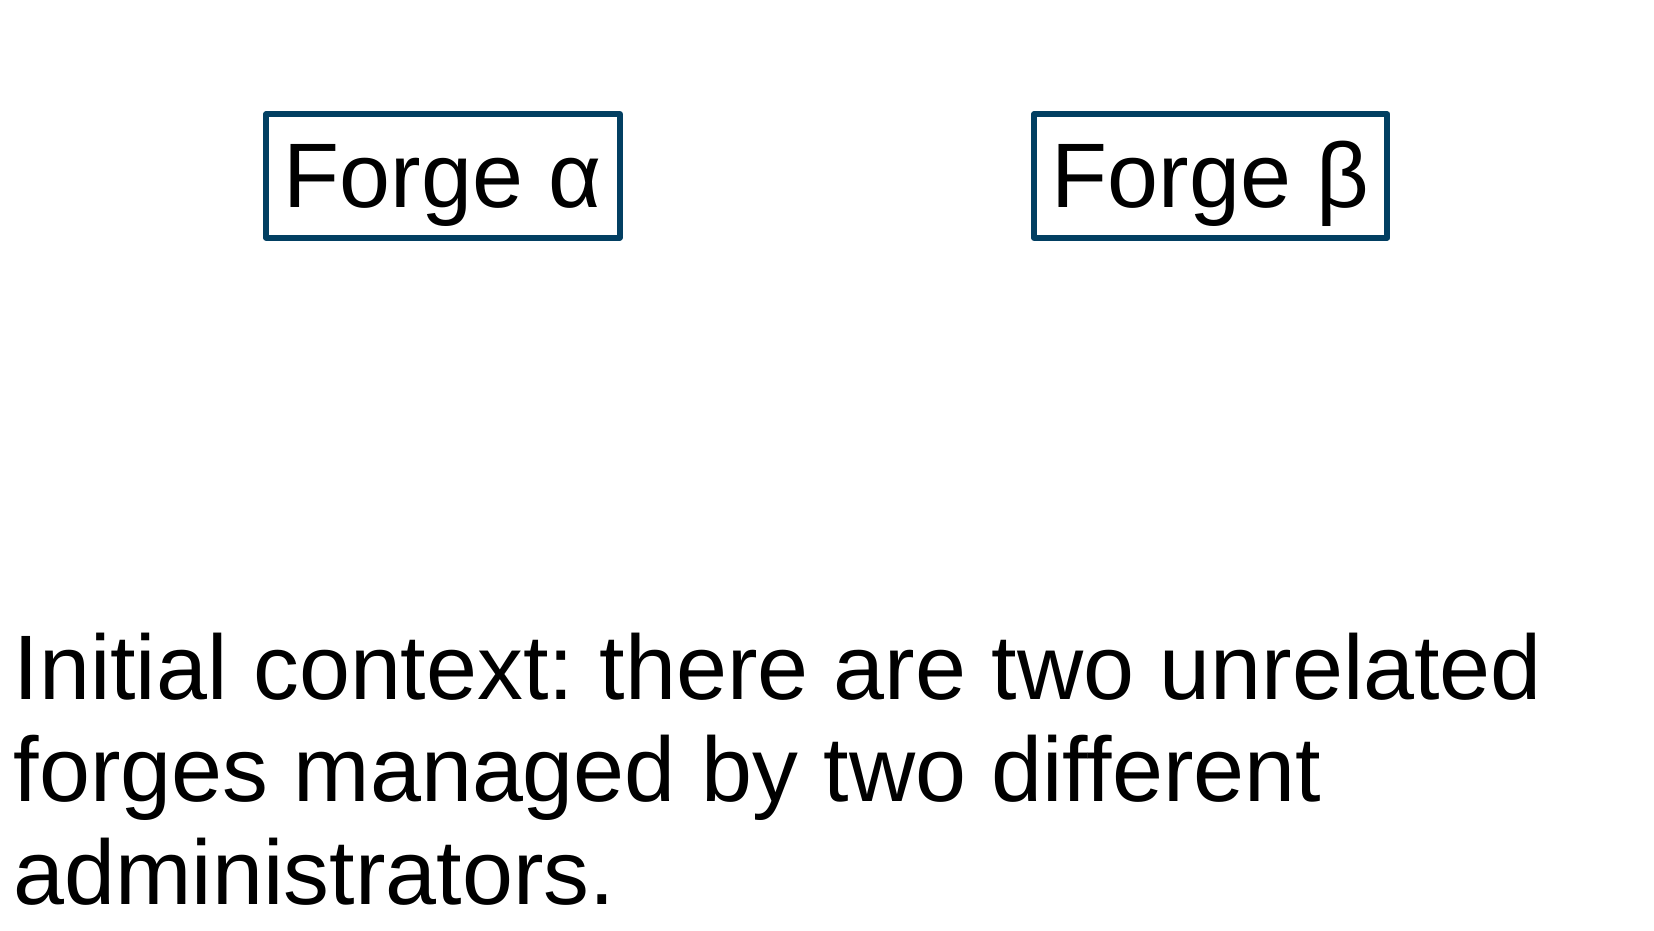

Forge α
Forge β
# Initial context: there are two unrelated forges managed by two different administrators.